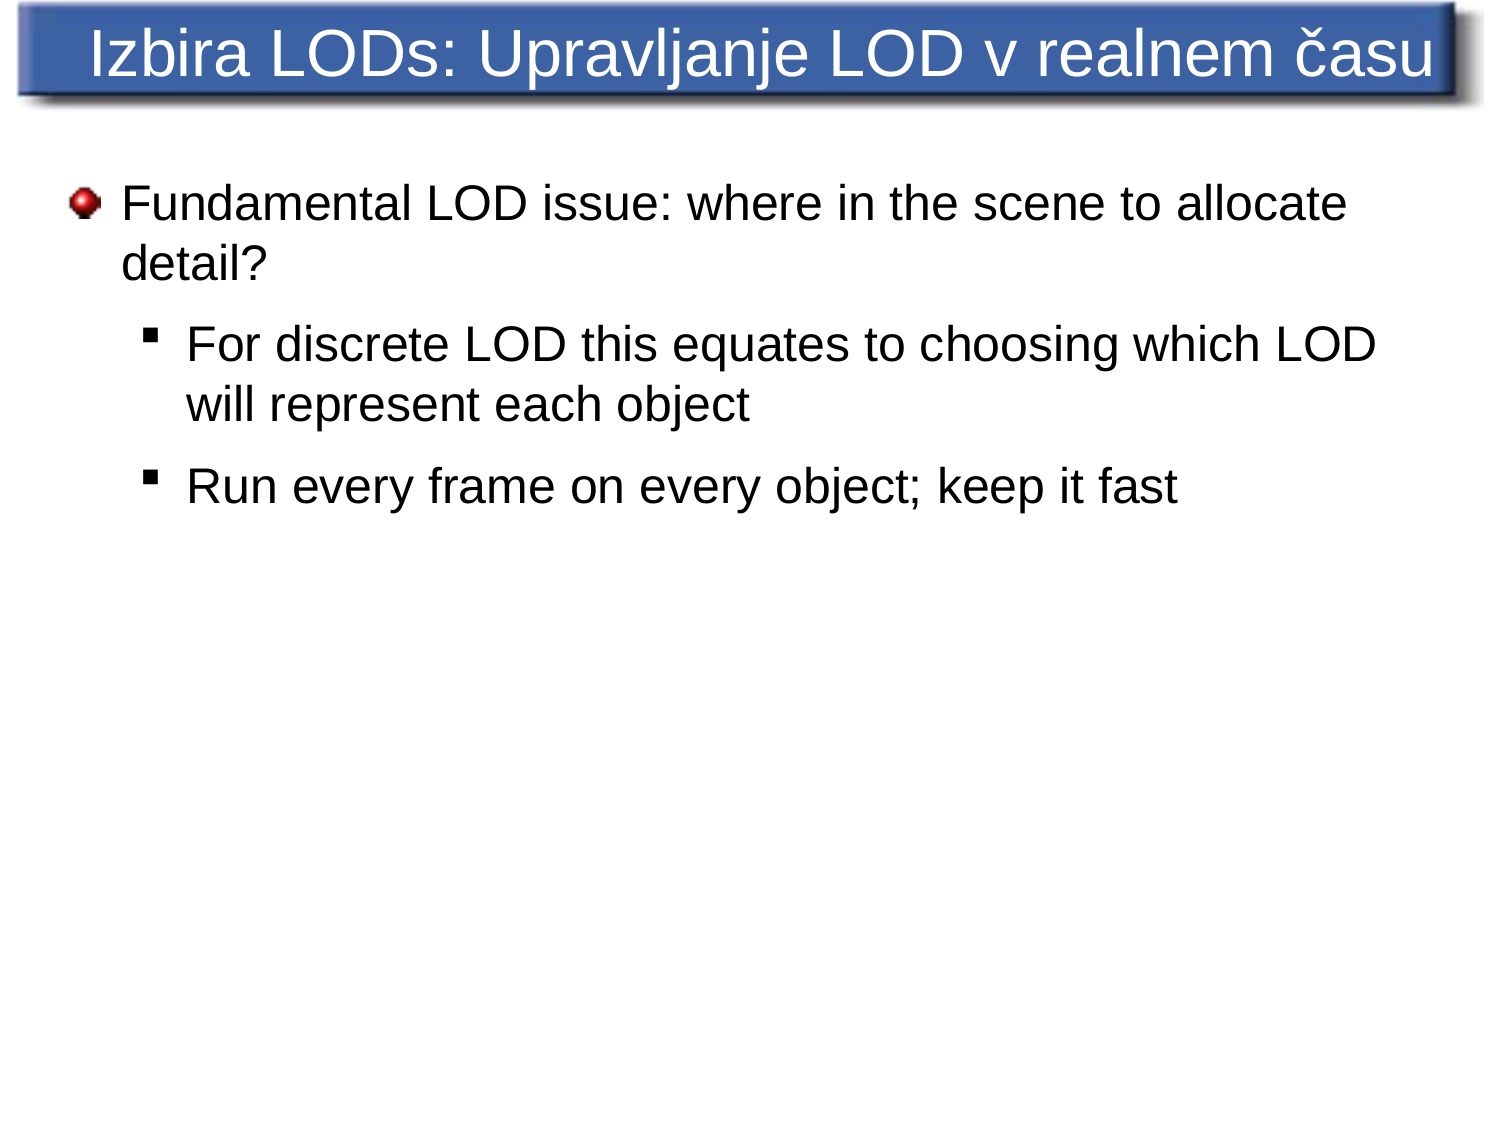

# Izbira LODs: Upravljanje LOD v realnem času
Fundamental LOD issue: where in the scene to allocate detail?
For discrete LOD this equates to choosing which LOD will represent each object
Run every frame on every object; keep it fast